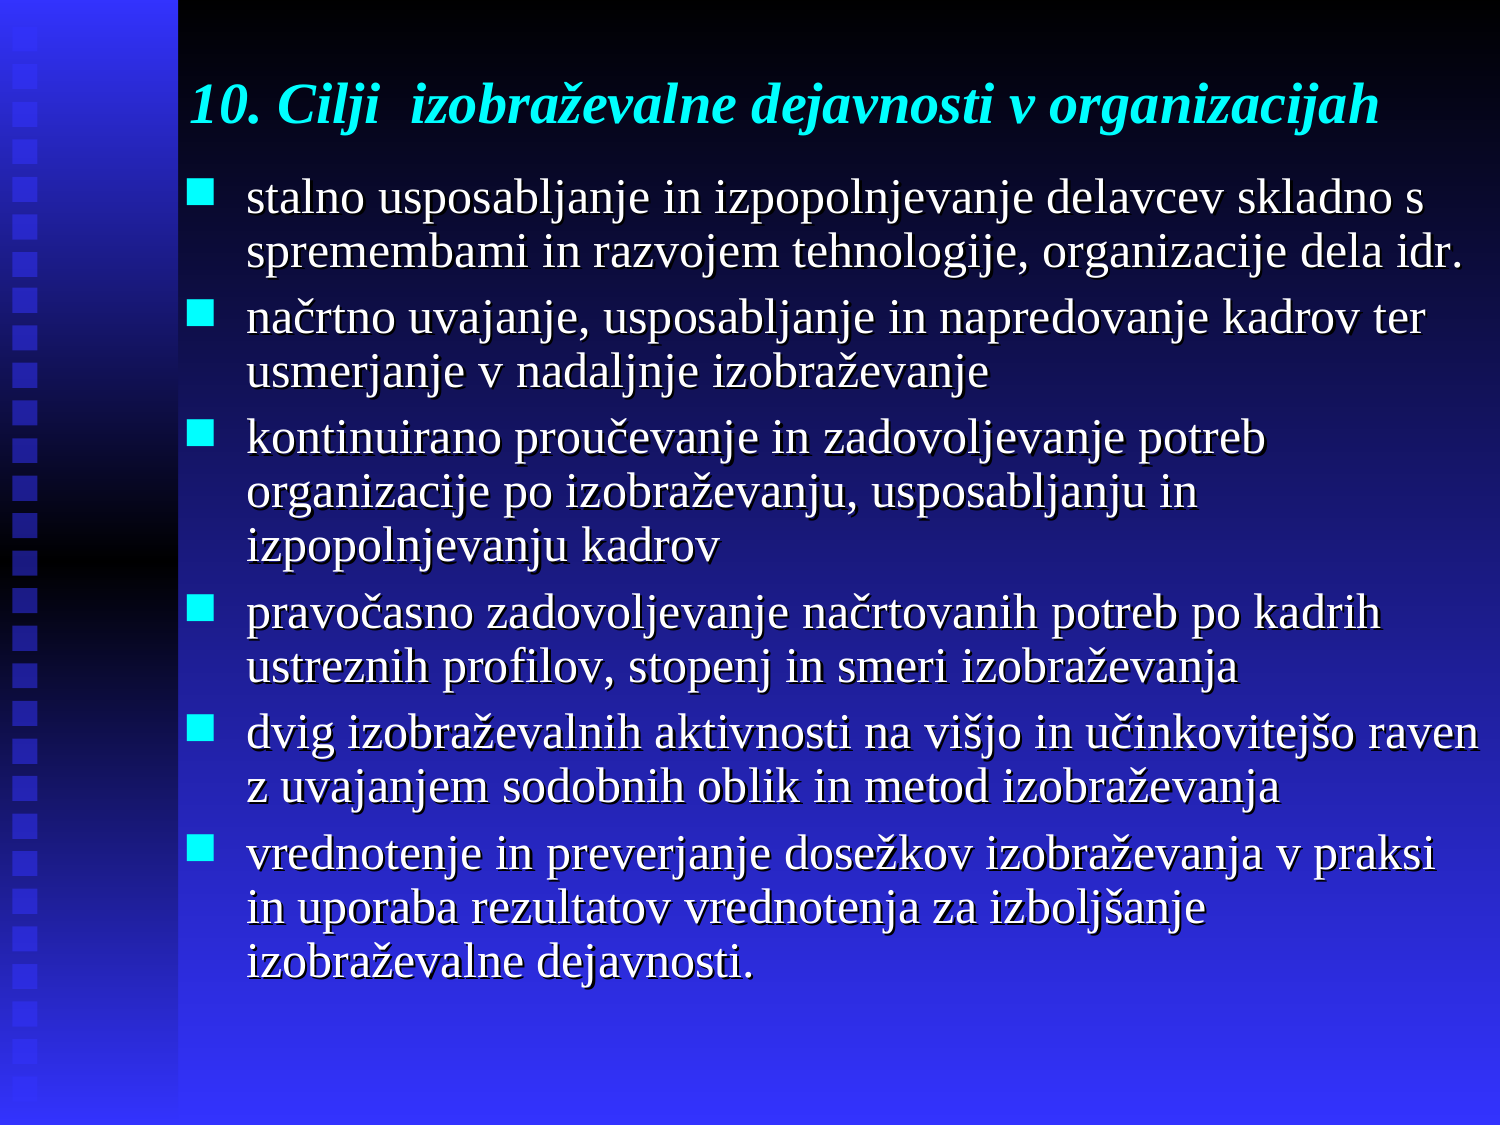

# 10. Cilji izobraževalne dejavnosti v organizacijah
stalno usposabljanje in izpopolnjevanje delavcev skladno s spremembami in razvojem tehnologije, organizacije dela idr.
načrtno uvajanje, usposabljanje in napredovanje kadrov ter usmerjanje v nadaljnje izobraževanje
kontinuirano proučevanje in zadovoljevanje potreb organizacije po izobraževanju, usposabljanju in izpopolnjevanju kadrov
pravočasno zadovoljevanje načrtovanih potreb po kadrih ustreznih profilov, stopenj in smeri izobraževanja
dvig izobraževalnih aktivnosti na višjo in učinkovitejšo raven z uvajanjem sodobnih oblik in metod izobraževanja
vrednotenje in preverjanje dosežkov izobraževanja v praksi in uporaba rezultatov vrednotenja za izboljšanje izobraževalne dejavnosti.